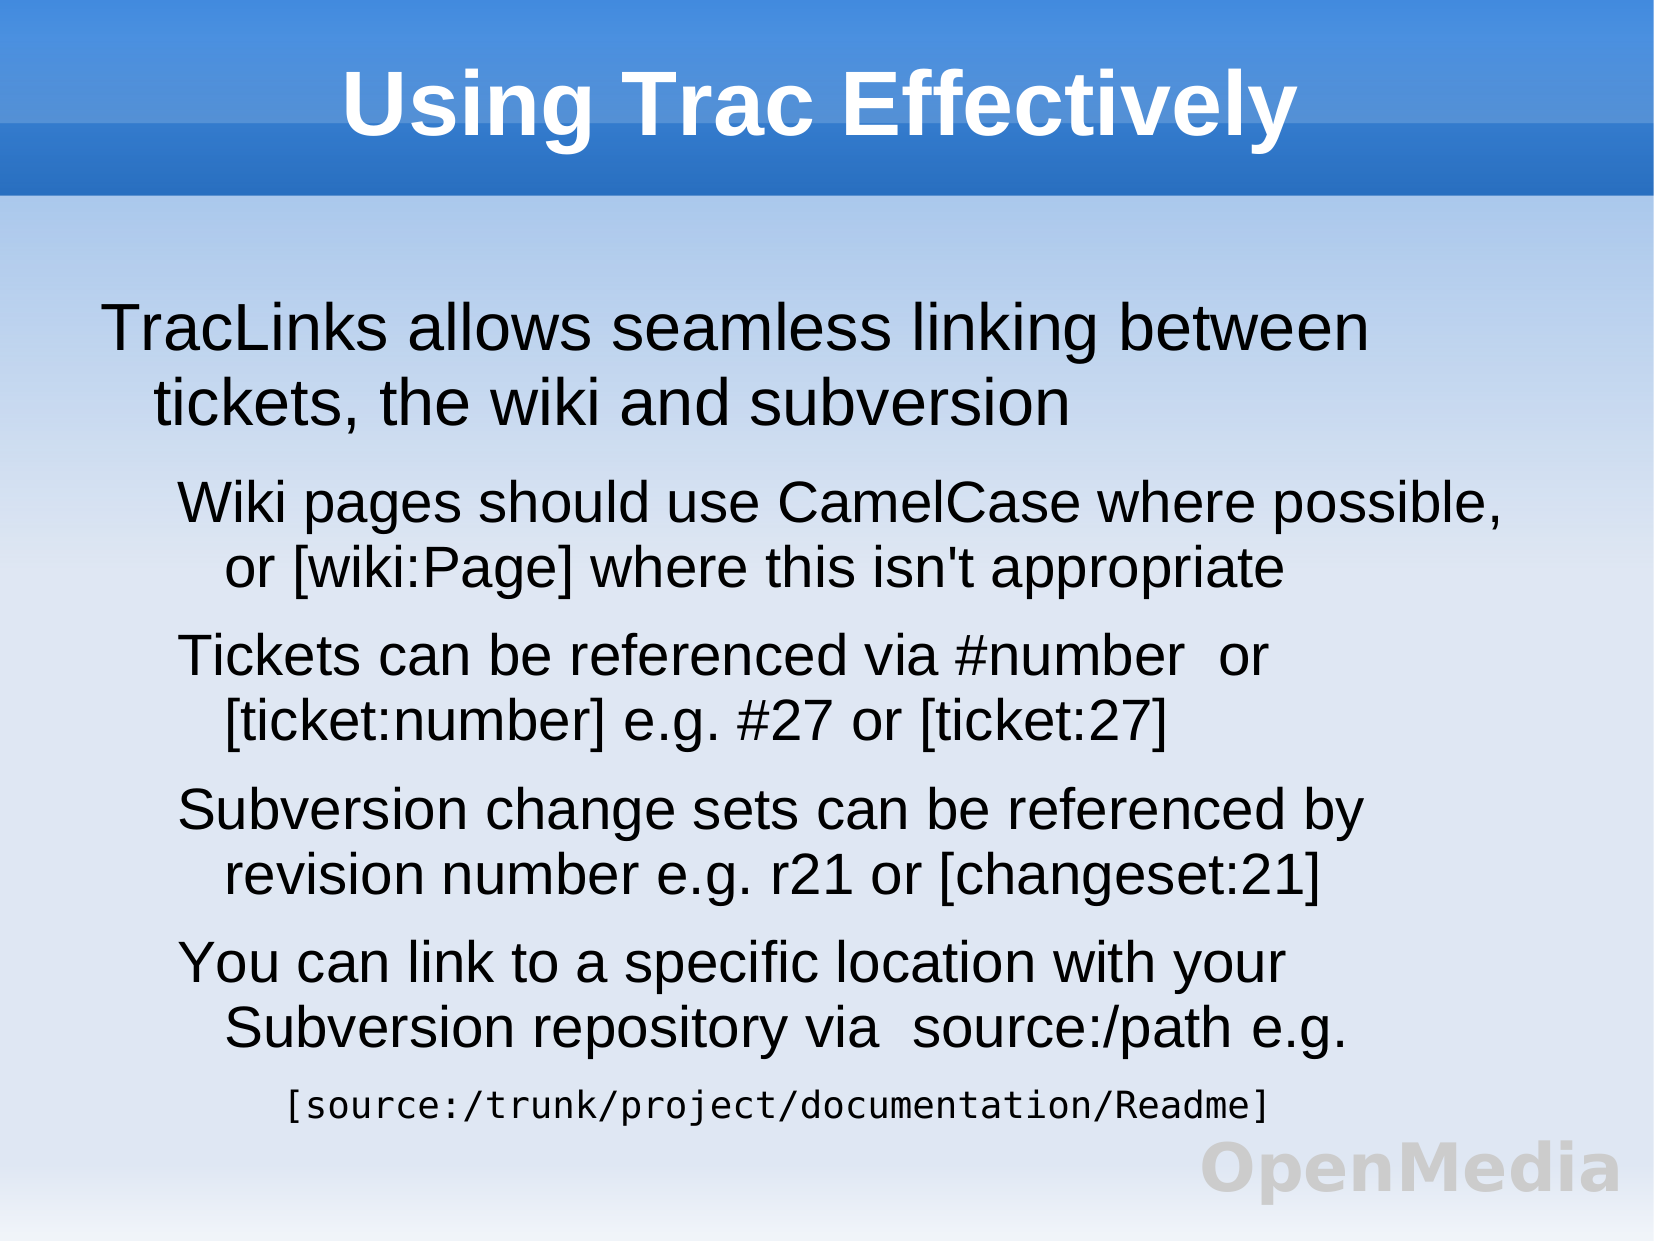

# Using Trac Effectively
TracLinks allows seamless linking between tickets, the wiki and subversion
Wiki pages should use CamelCase where possible, or [wiki:Page] where this isn't appropriate
Tickets can be referenced via #number or [ticket:number] e.g. #27 or [ticket:27]
Subversion change sets can be referenced by revision number e.g. r21 or [changeset:21]
You can link to a specific location with your Subversion repository via source:/path e.g.
 [source:/trunk/project/documentation/Readme]
22